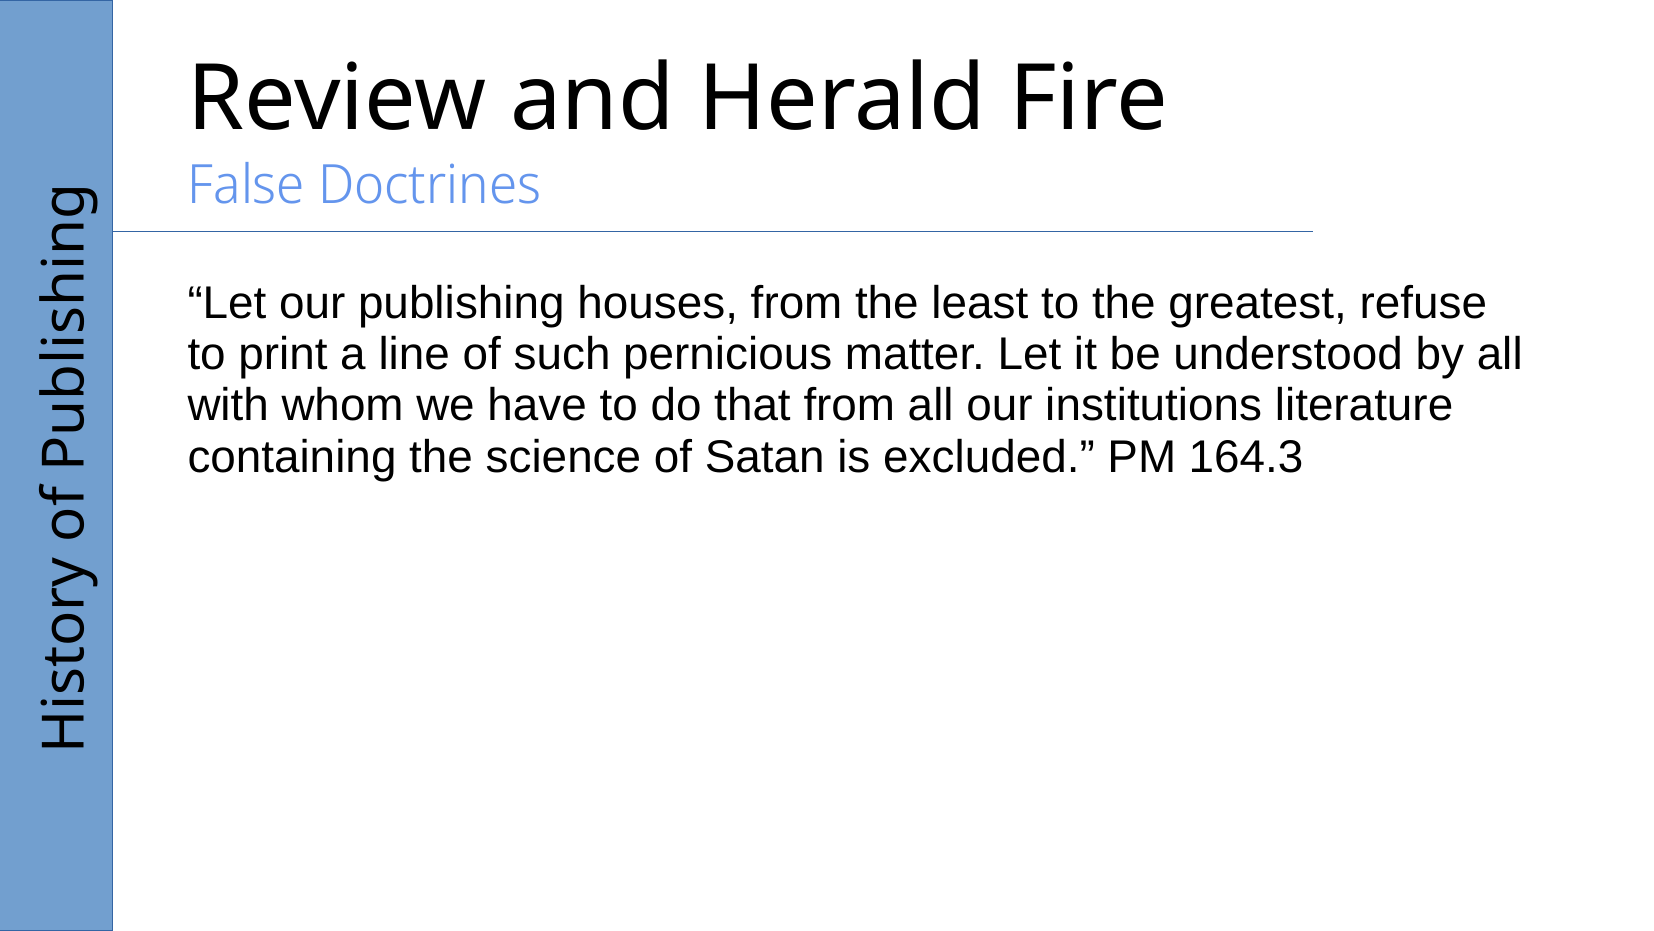

# Review and Herald Fire
False Doctrines
“Let our publishing houses, from the least to the greatest, refuse to print a line of such pernicious matter. Let it be understood by all with whom we have to do that from all our institutions literature containing the science of Satan is excluded.” PM 164.3
History of Publishing